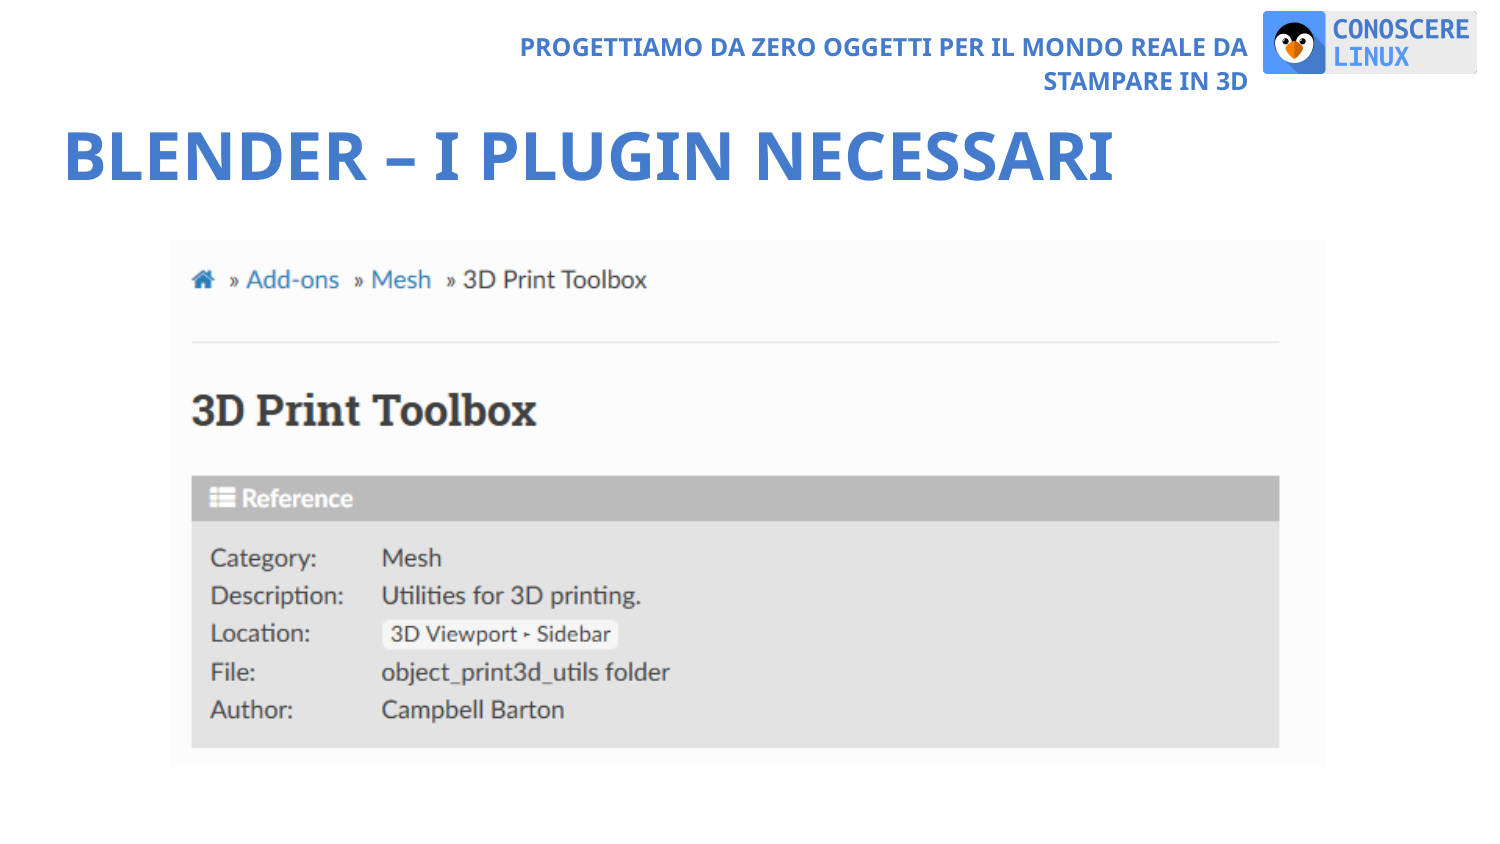

PROGETTIAMO DA ZERO OGGETTI PER IL MONDO REALE DA STAMPARE IN 3D
BLENDER – I PLUGIN NECESSARI